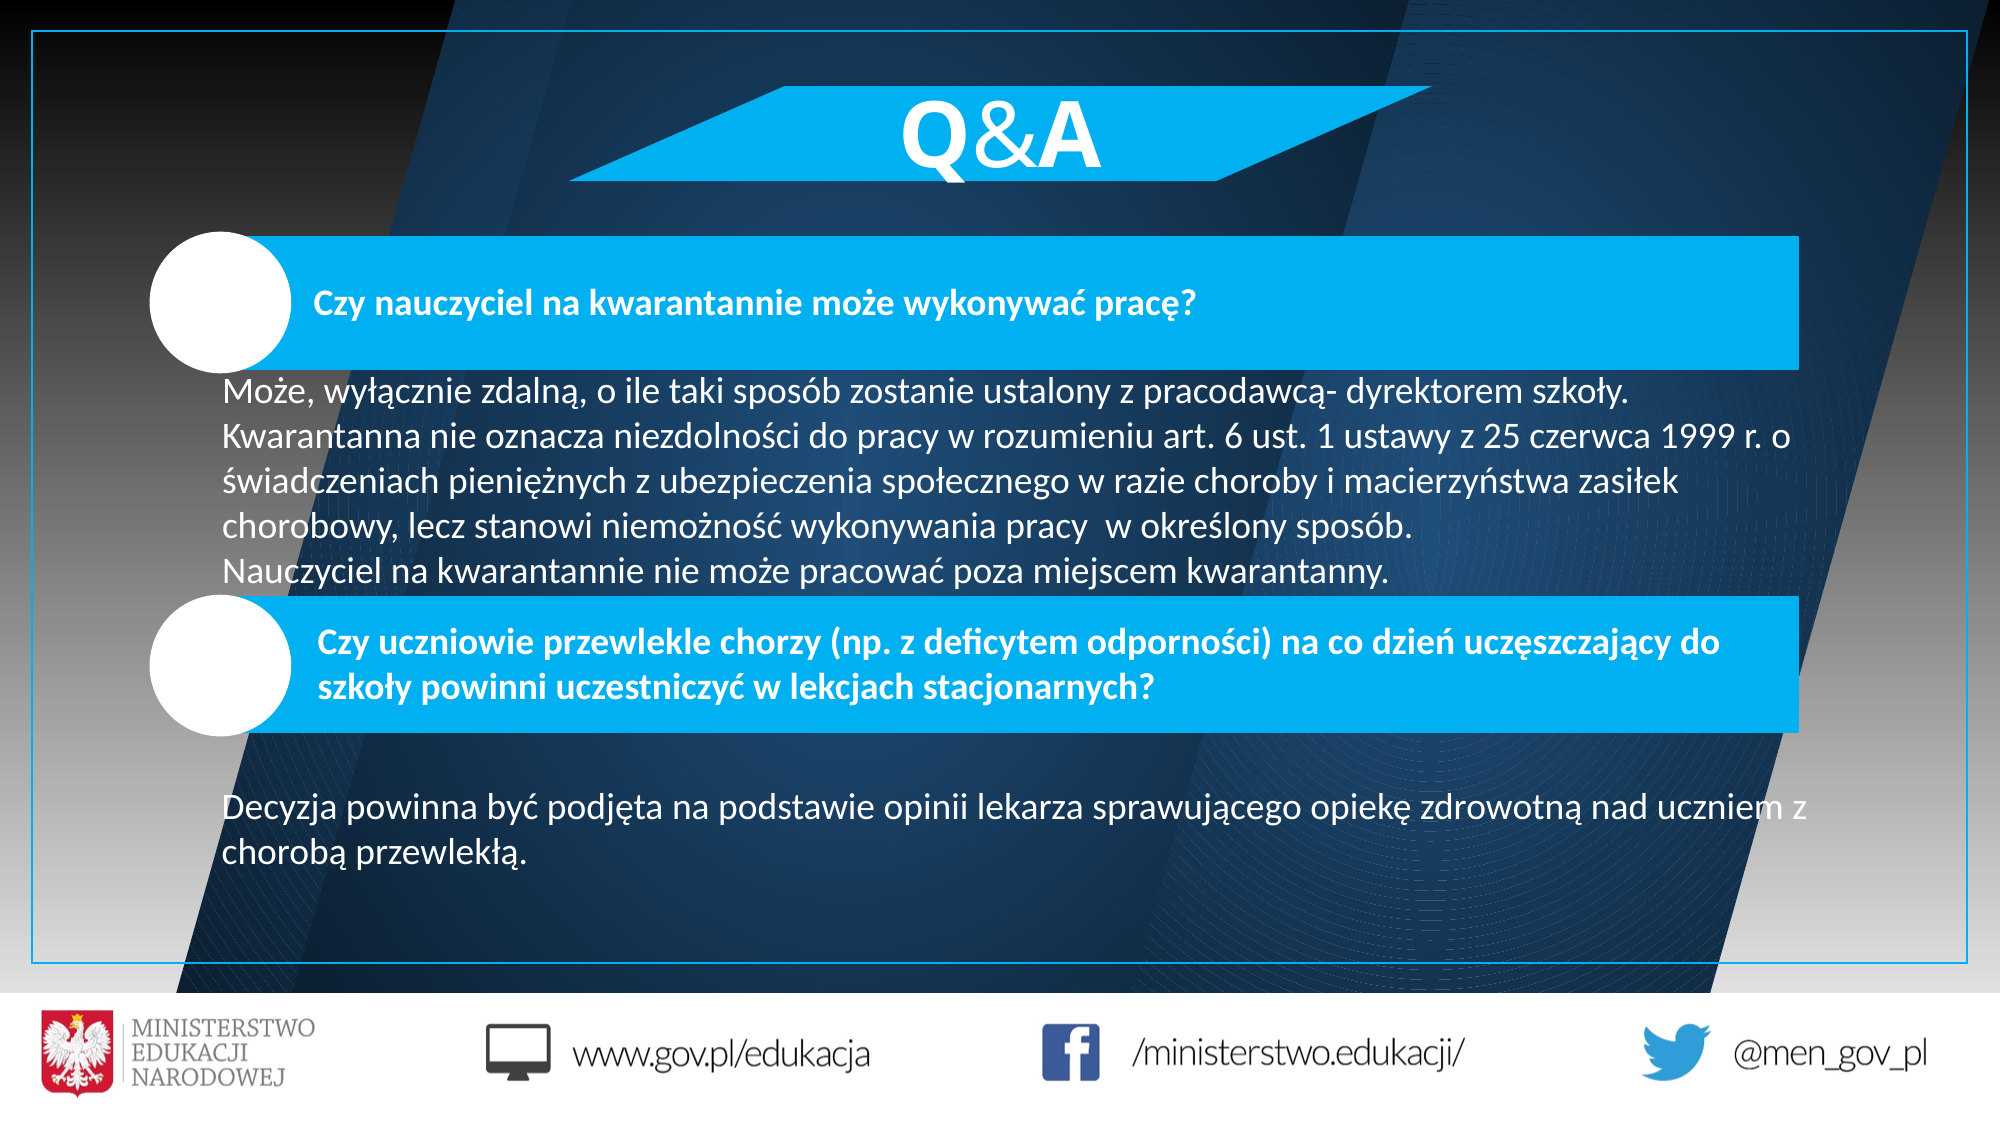

Q&A
?
Czy nauczyciel na kwarantannie może wykonywać pracę?
Może, wyłącznie zdalną, o ile taki sposób zostanie ustalony z pracodawcą- dyrektorem szkoły. Kwarantanna nie oznacza niezdolności do pracy w rozumieniu art. 6 ust. 1 ustawy z 25 czerwca 1999 r. o świadczeniach pieniężnych z ubezpieczenia społecznego w razie choroby i macierzyństwa zasiłek chorobowy, lecz stanowi niemożność wykonywania pracy w określony sposób.
Nauczyciel na kwarantannie nie może pracować poza miejscem kwarantanny.
?
Czy uczniowie przewlekle chorzy (np. z deficytem odporności) na co dzień uczęszczający do szkoły powinni uczestniczyć w lekcjach stacjonarnych?
Decyzja powinna być podjęta na podstawie opinii lekarza sprawującego opiekę zdrowotną nad uczniem z chorobą przewlekłą.